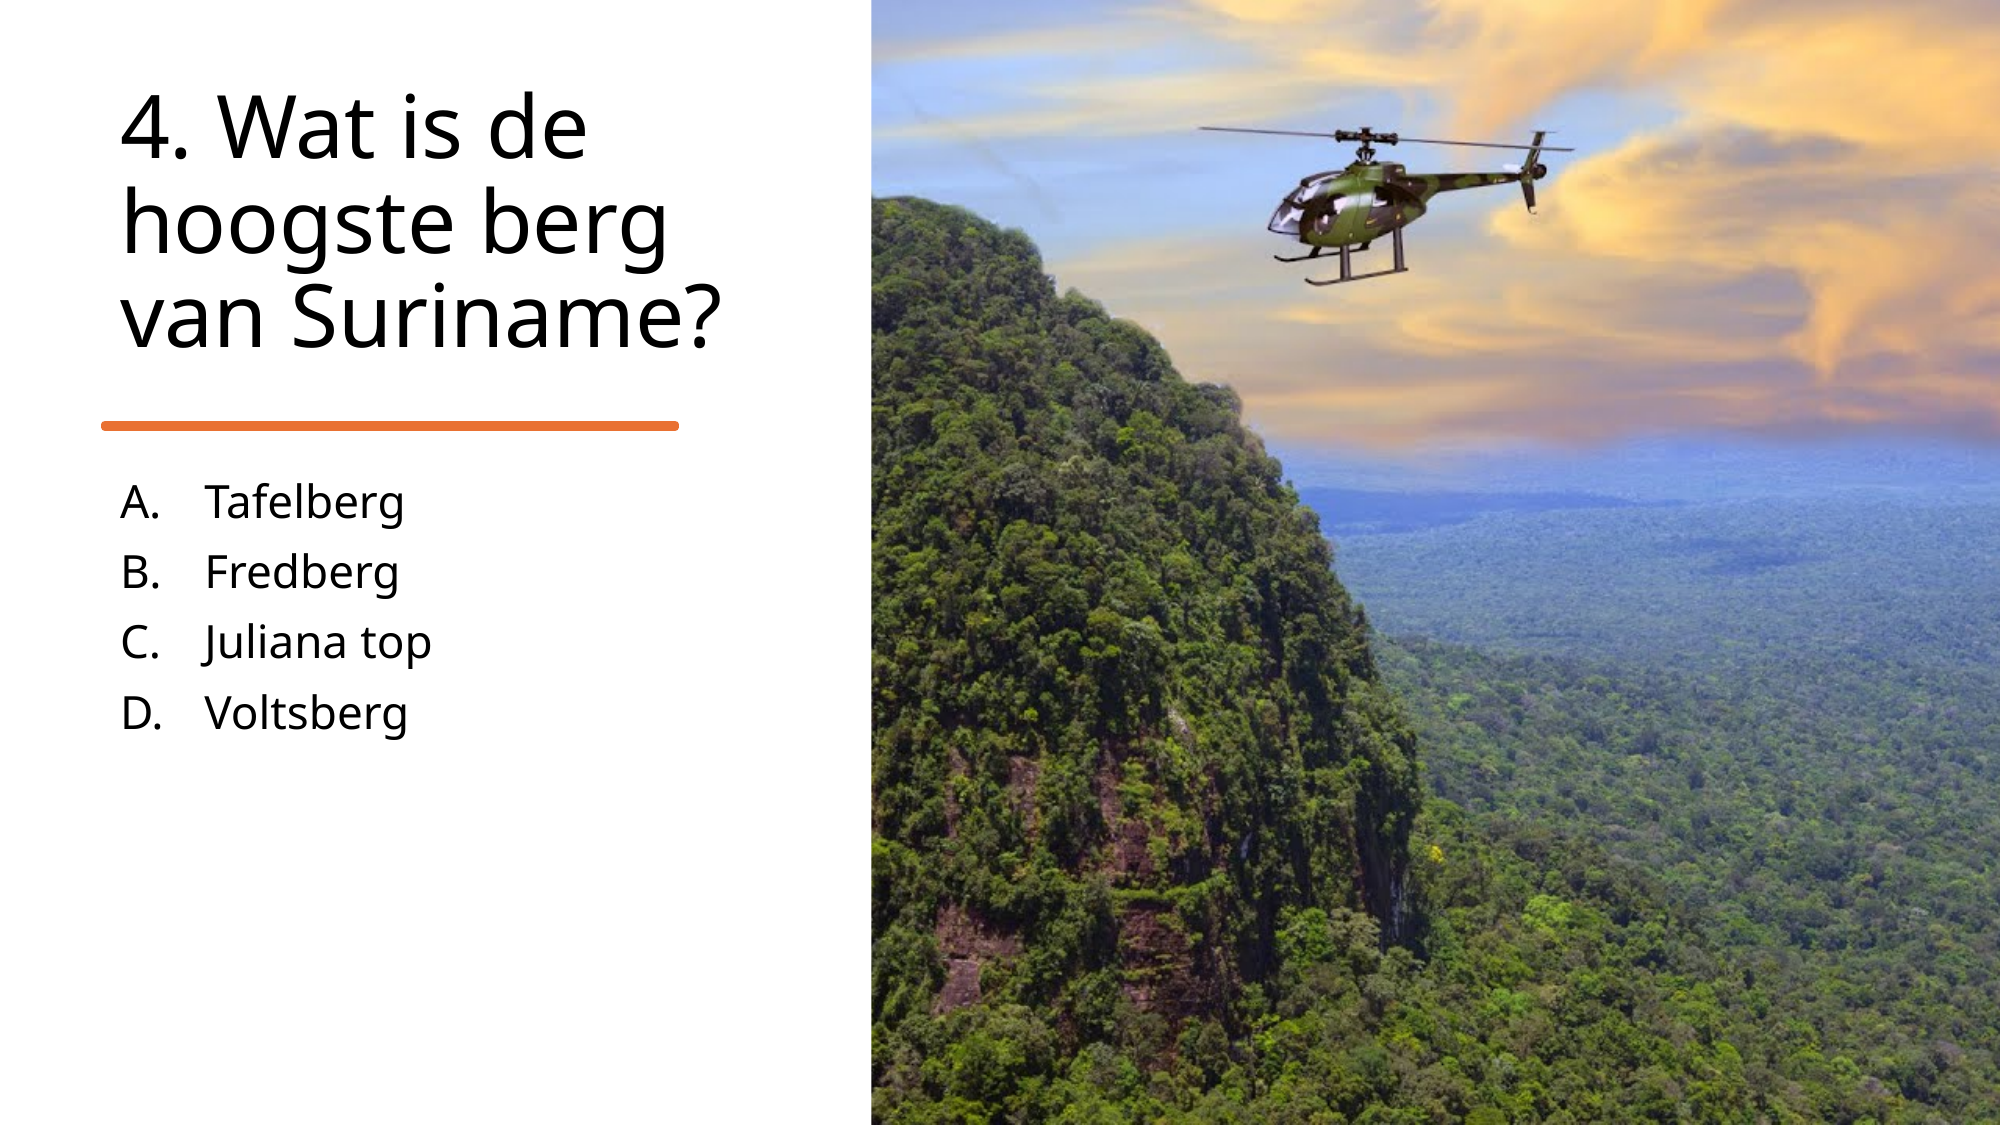

# 4. Wat is de hoogste berg van Suriname?
Tafelberg
Fredberg
Juliana top
Voltsberg